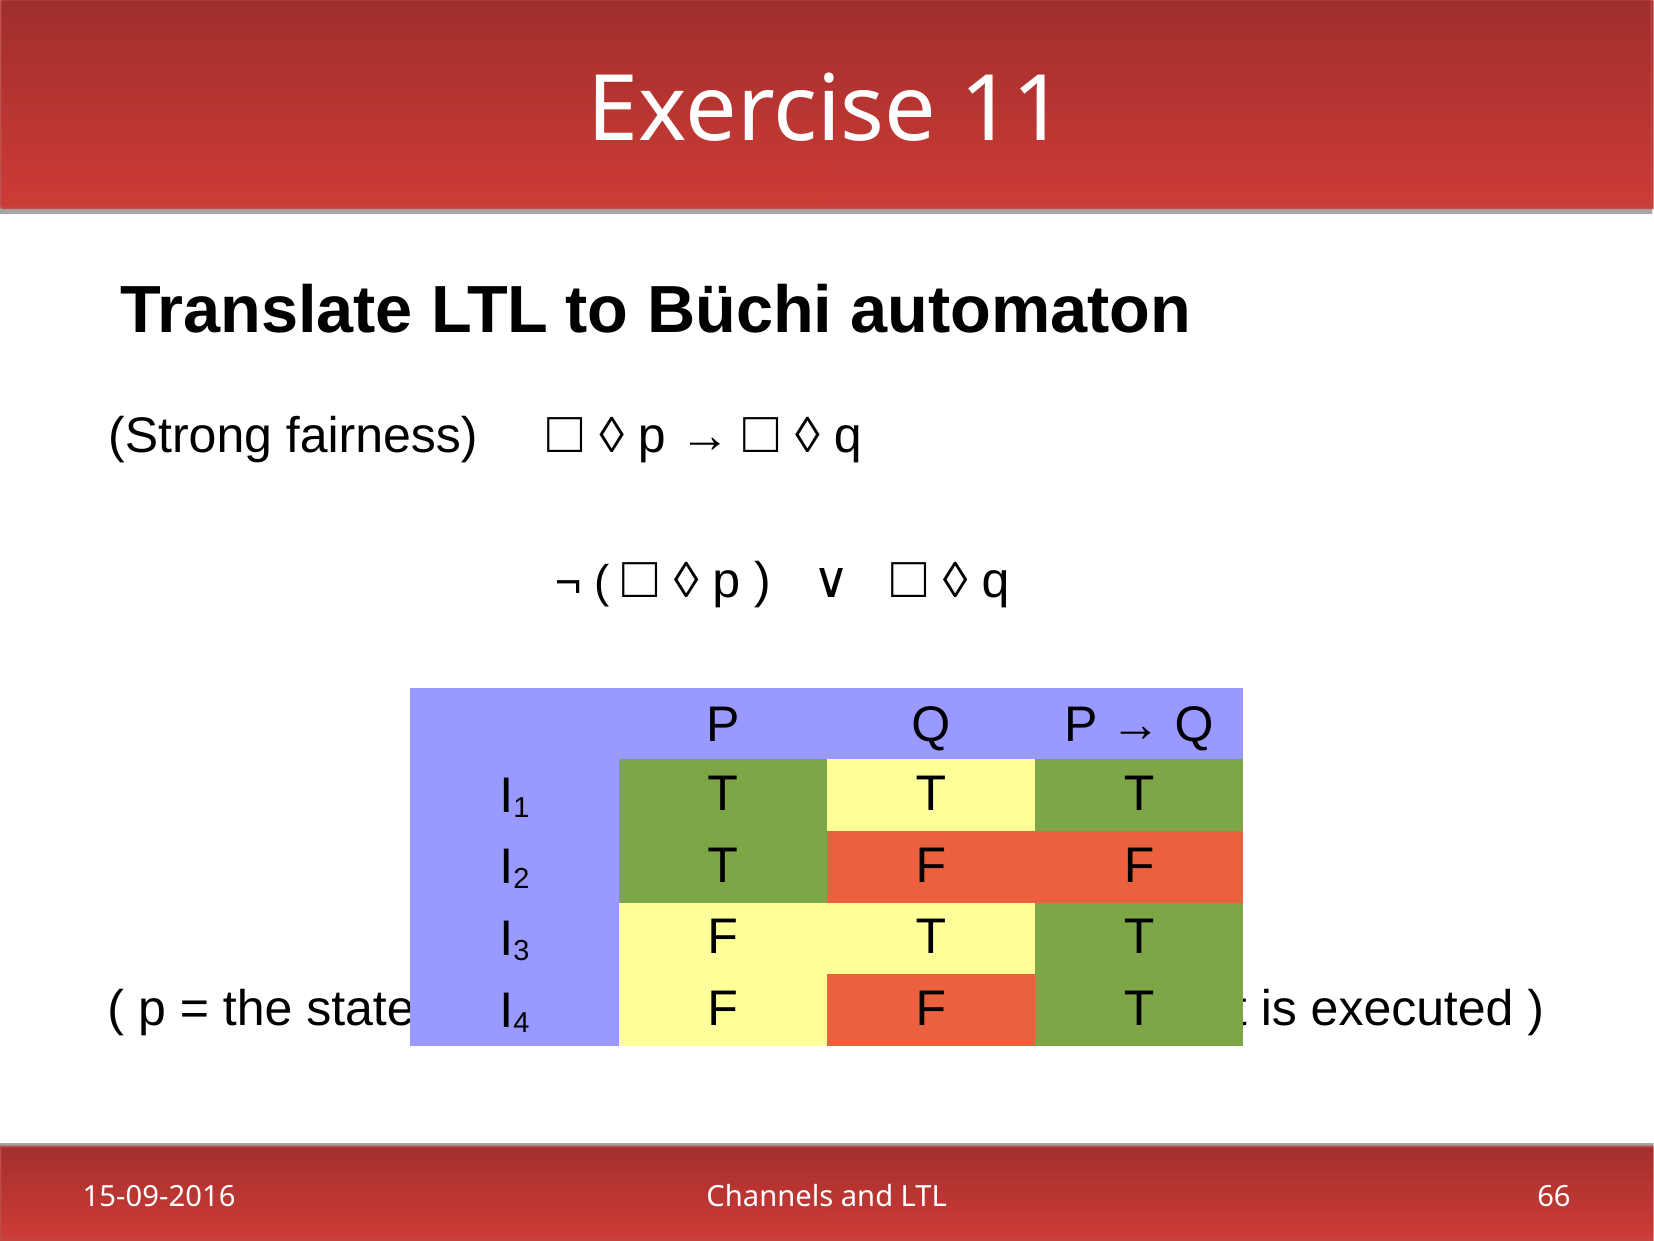

# Exercise 11
Translate LTL to Büchi automaton
(Strong fairness) □ ◊ p → □ ◊ q
¬ ( □ ◊ p ) ∨ □ ◊ q
| | P | Q | P → Q |
| --- | --- | --- | --- |
| I1 | T | T | T |
| I2 | T | F | F |
| I3 | F | T | T |
| I4 | F | F | T |
| | P | Q | P → Q |
| --- | --- | --- | --- |
| I1 | T | T | T |
| I2 | T | F | F |
| I3 | F | T | T |
| I4 | F | F | T |
( p = the statement is executable, q = the statement is executed )
15-09-2016
Channels and LTL
66